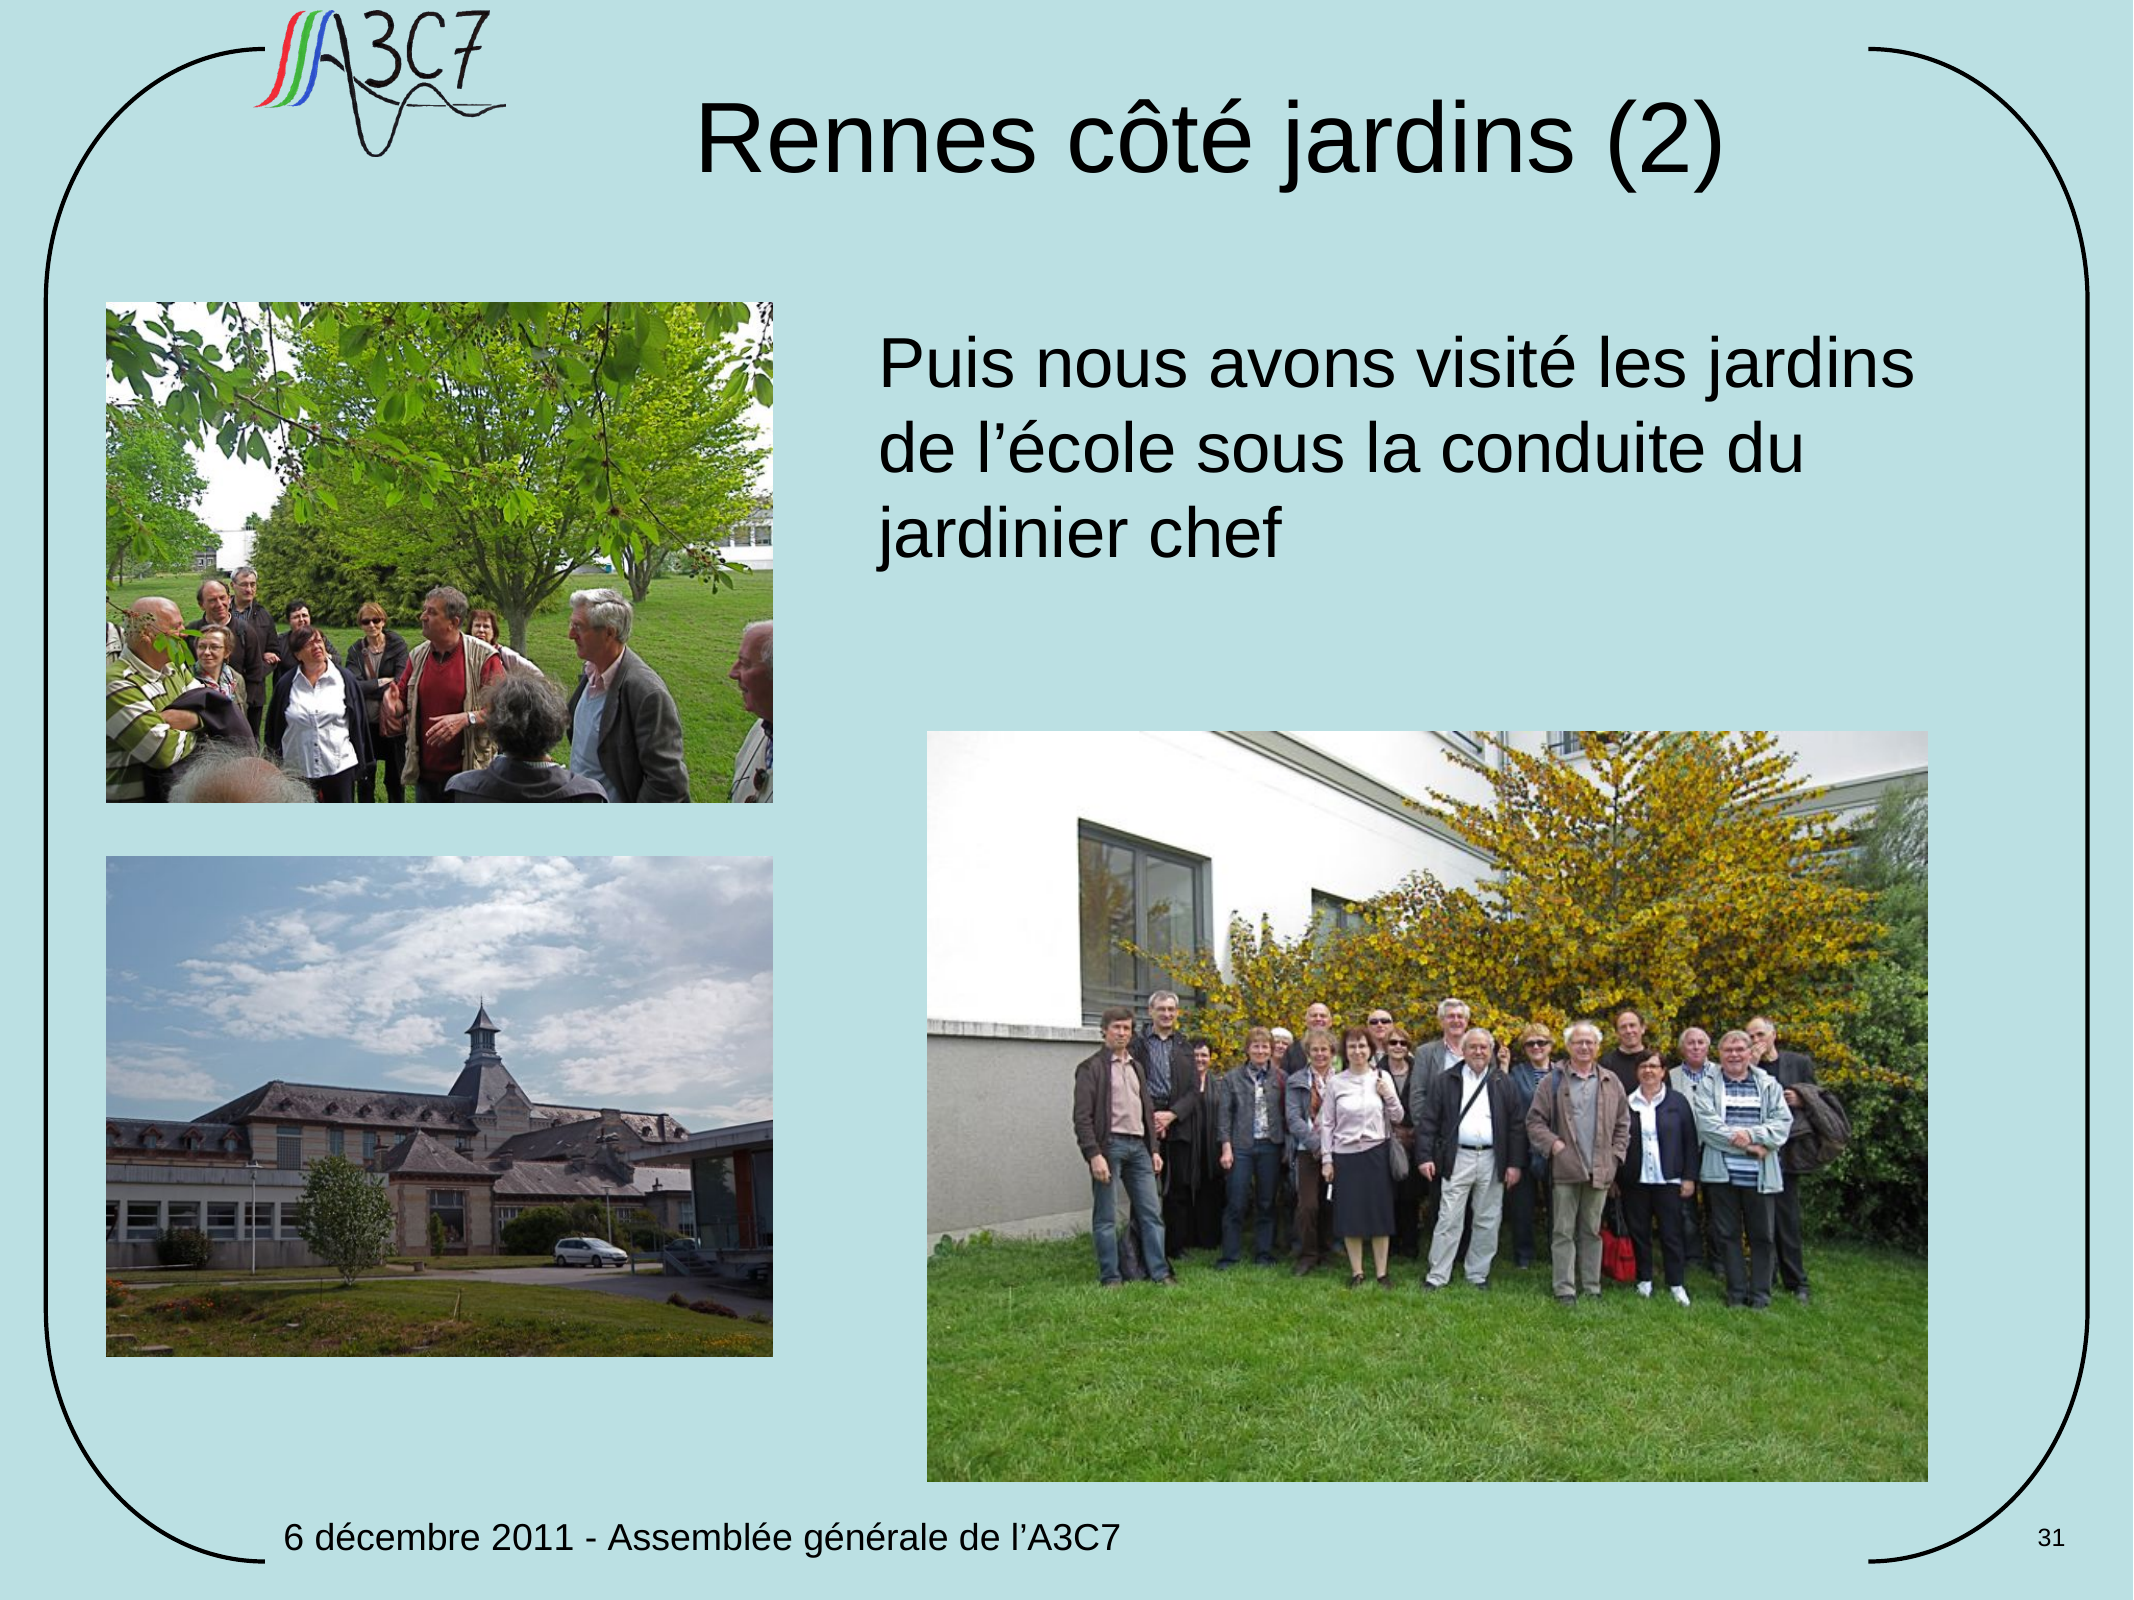

# Rennes côté jardins (2)
Puis nous avons visité les jardins de l’école sous la conduite du jardinier chef
6 décembre 2011 - Assemblée générale de l’A3C7
31